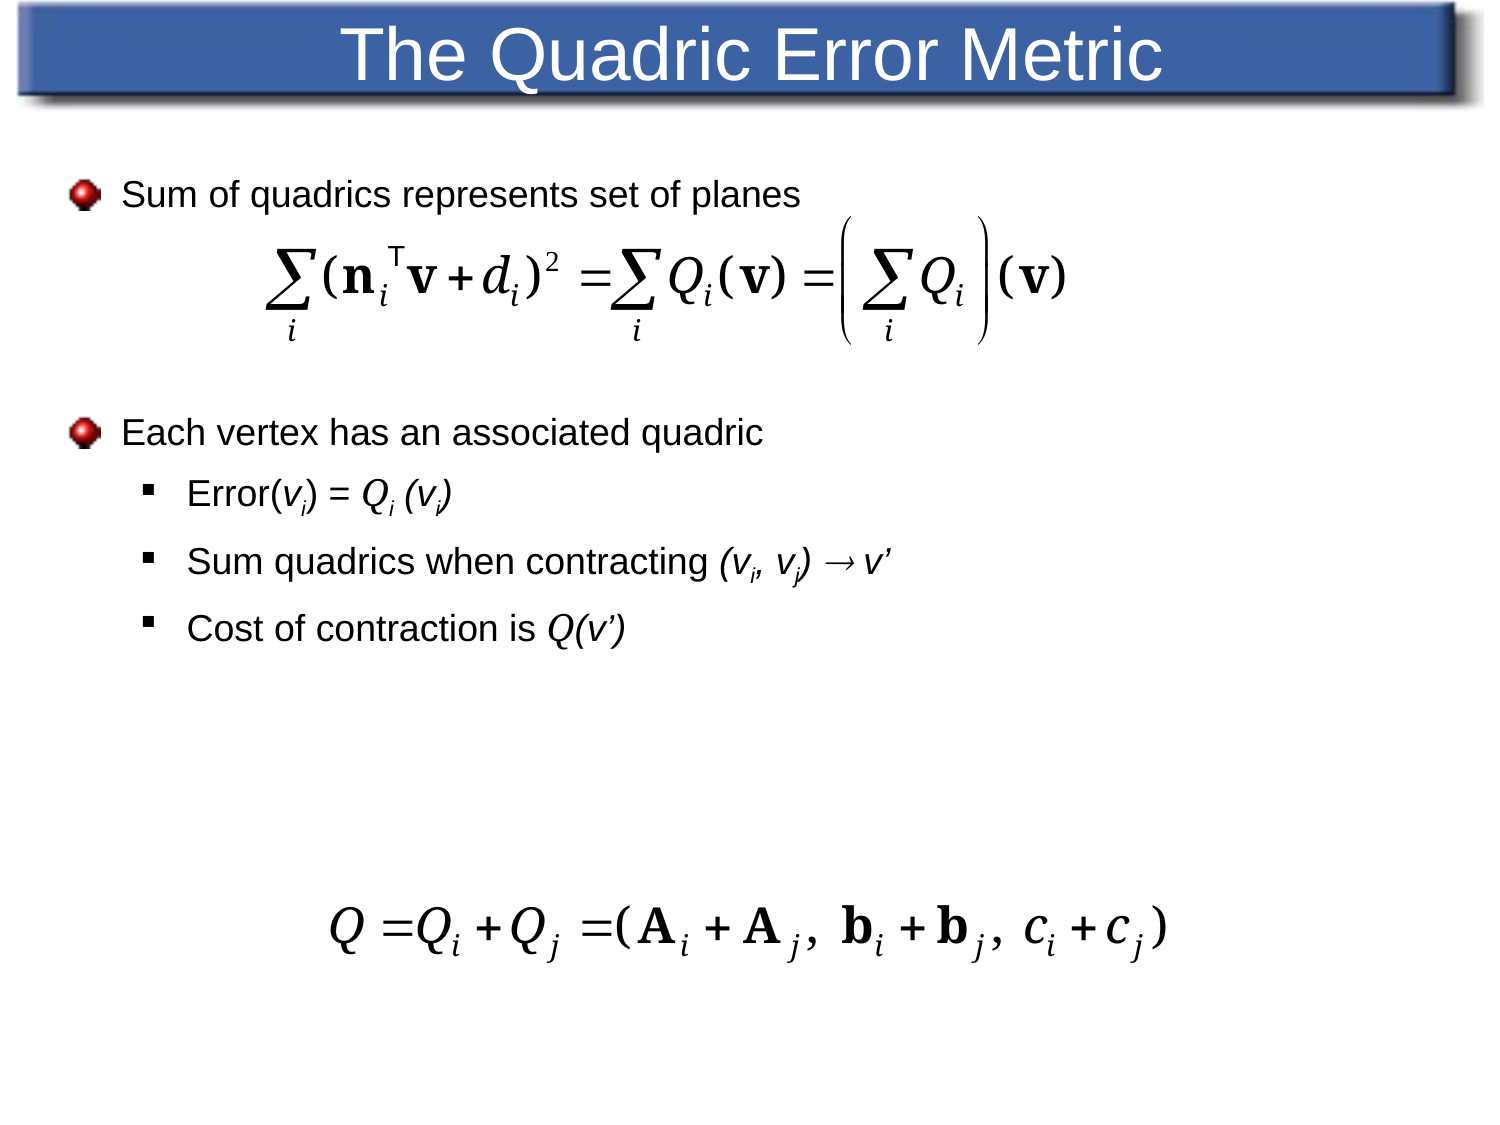

# The Quadric Error Metric
Sum of quadrics represents set of planes
Each vertex has an associated quadric
Error(vi) = Qi (vi)
Sum quadrics when contracting (vi, vj)  v’
Cost of contraction is Q(v’)